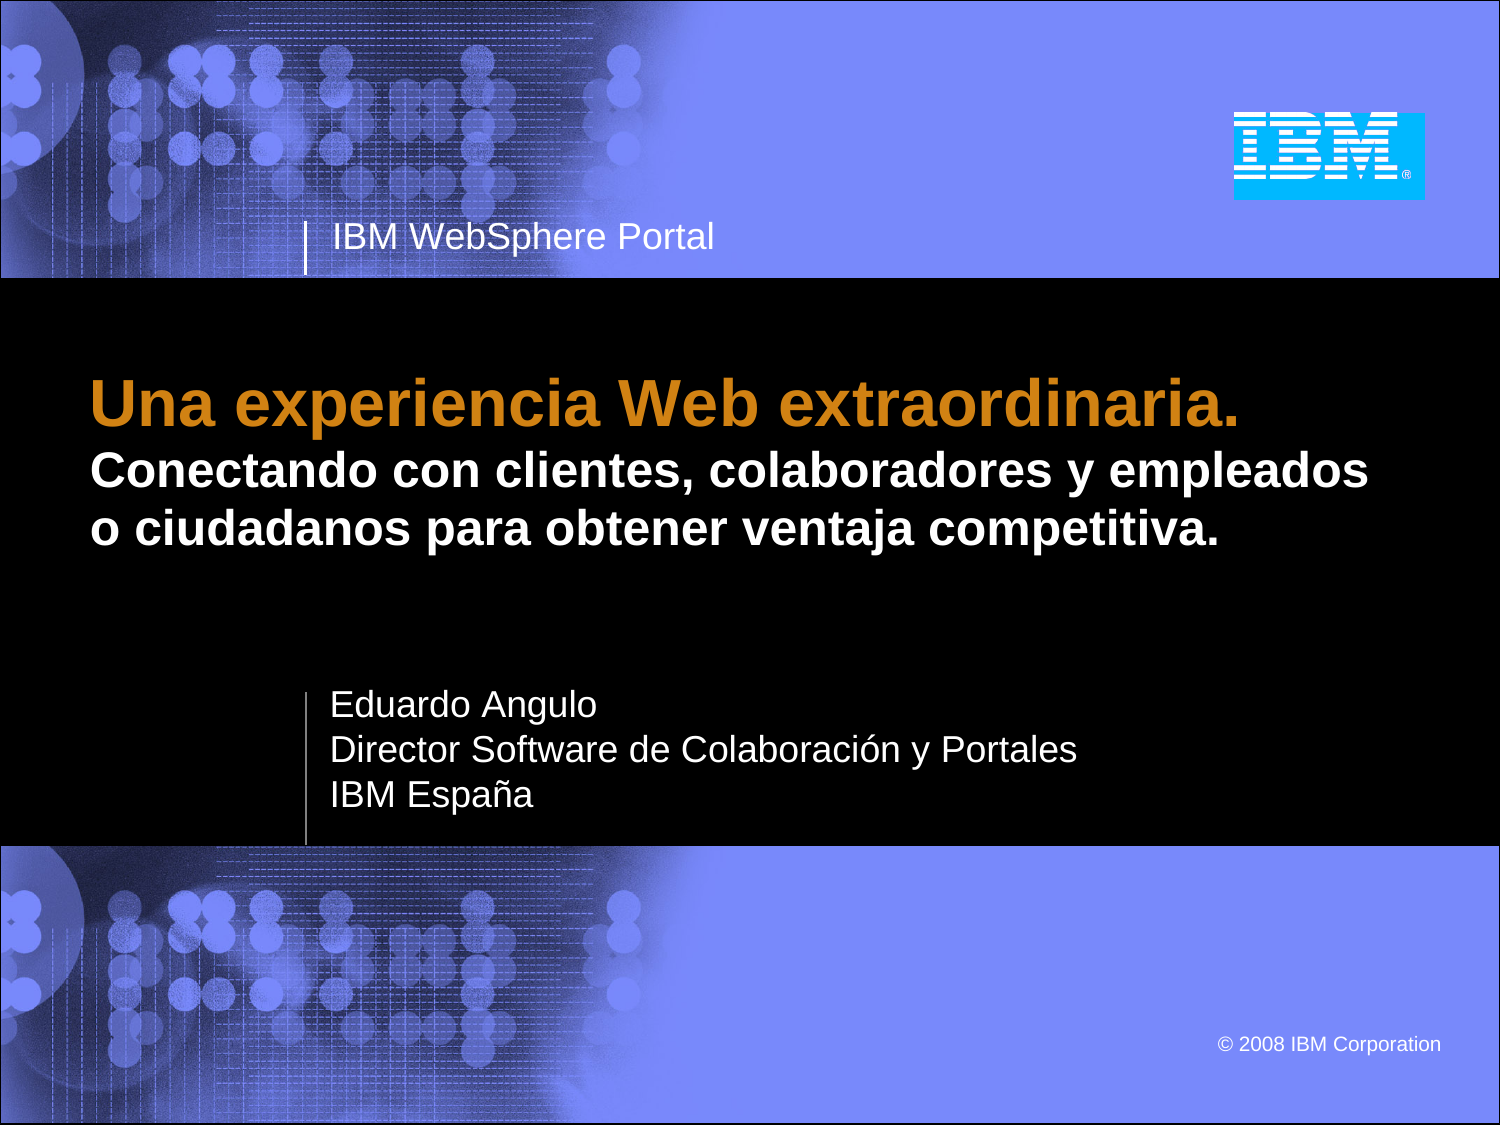

# Una experiencia Web extraordinaria. Conectando con clientes, colaboradores y empleados o ciudadanos para obtener ventaja competitiva.
Eduardo Angulo
Director Software de Colaboración y Portales
IBM España